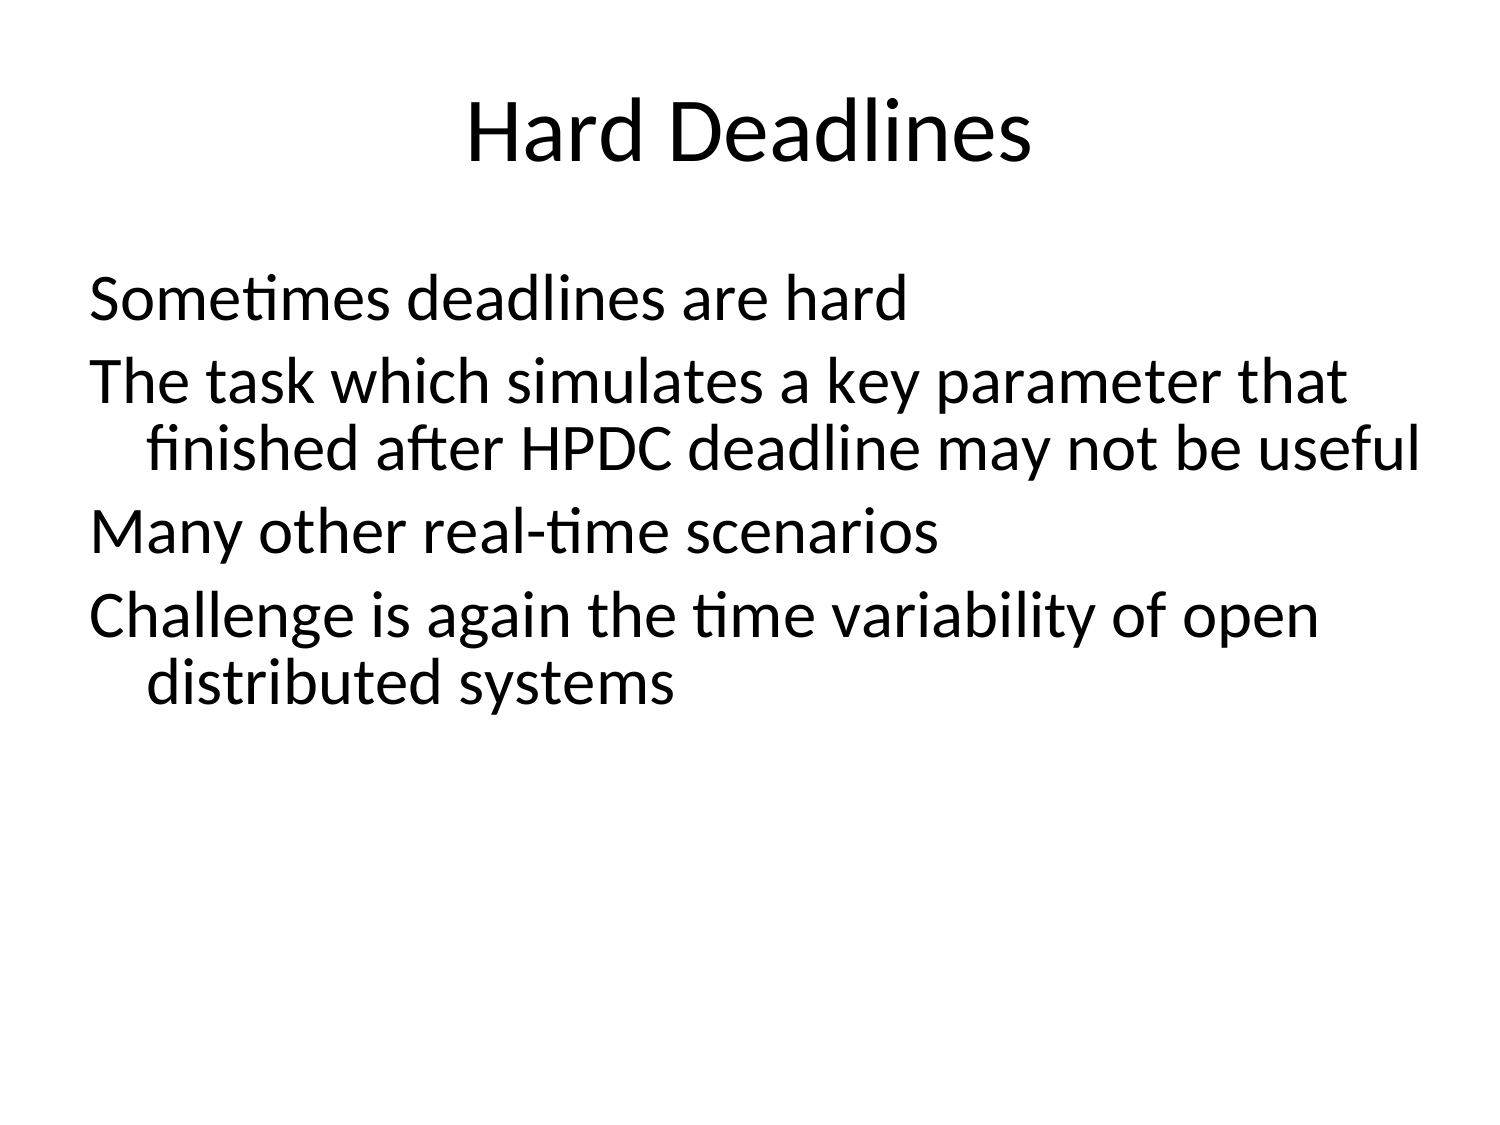

# Hard Deadlines
Sometimes deadlines are hard
The task which simulates a key parameter that finished after HPDC deadline may not be useful
Many other real-time scenarios
Challenge is again the time variability of open distributed systems